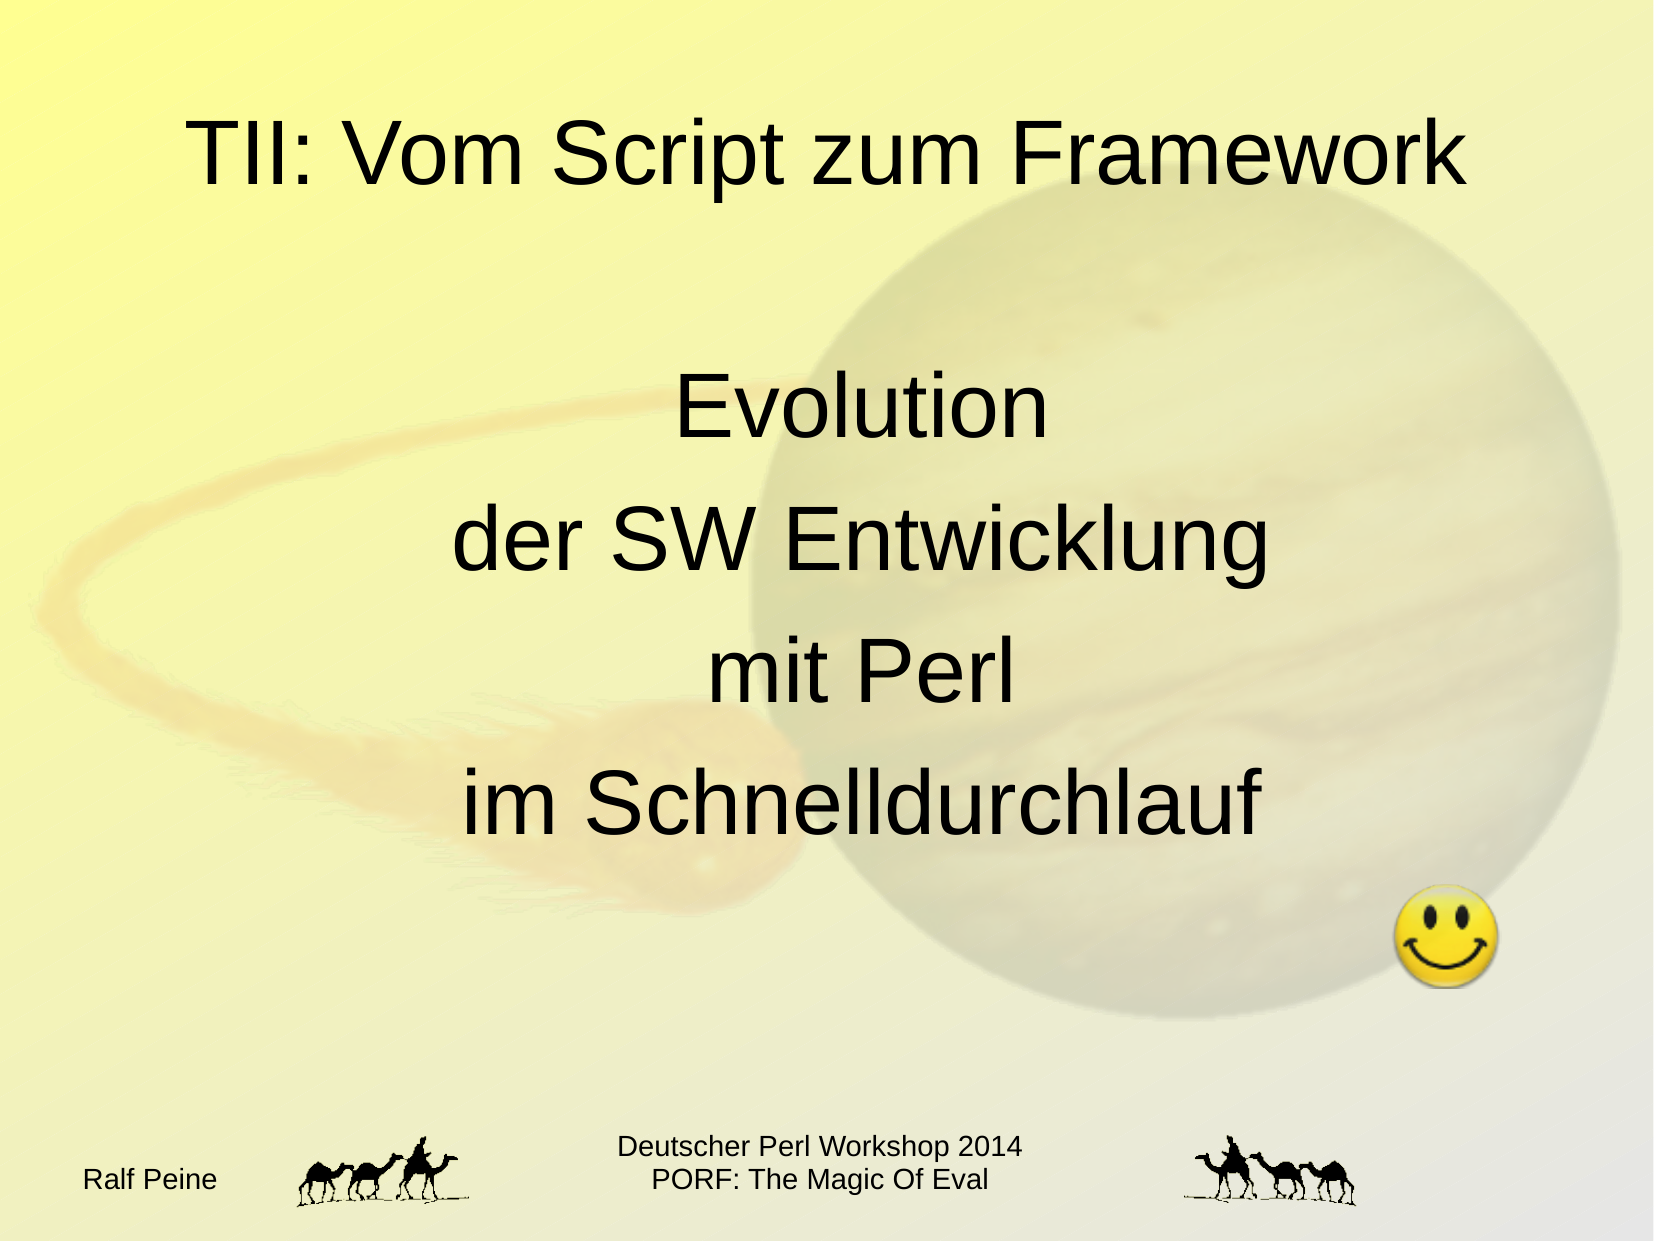

# TII: Vom Script zum Framework
Evolution
der SW Entwicklung
mit Perl
im Schnelldurchlauf